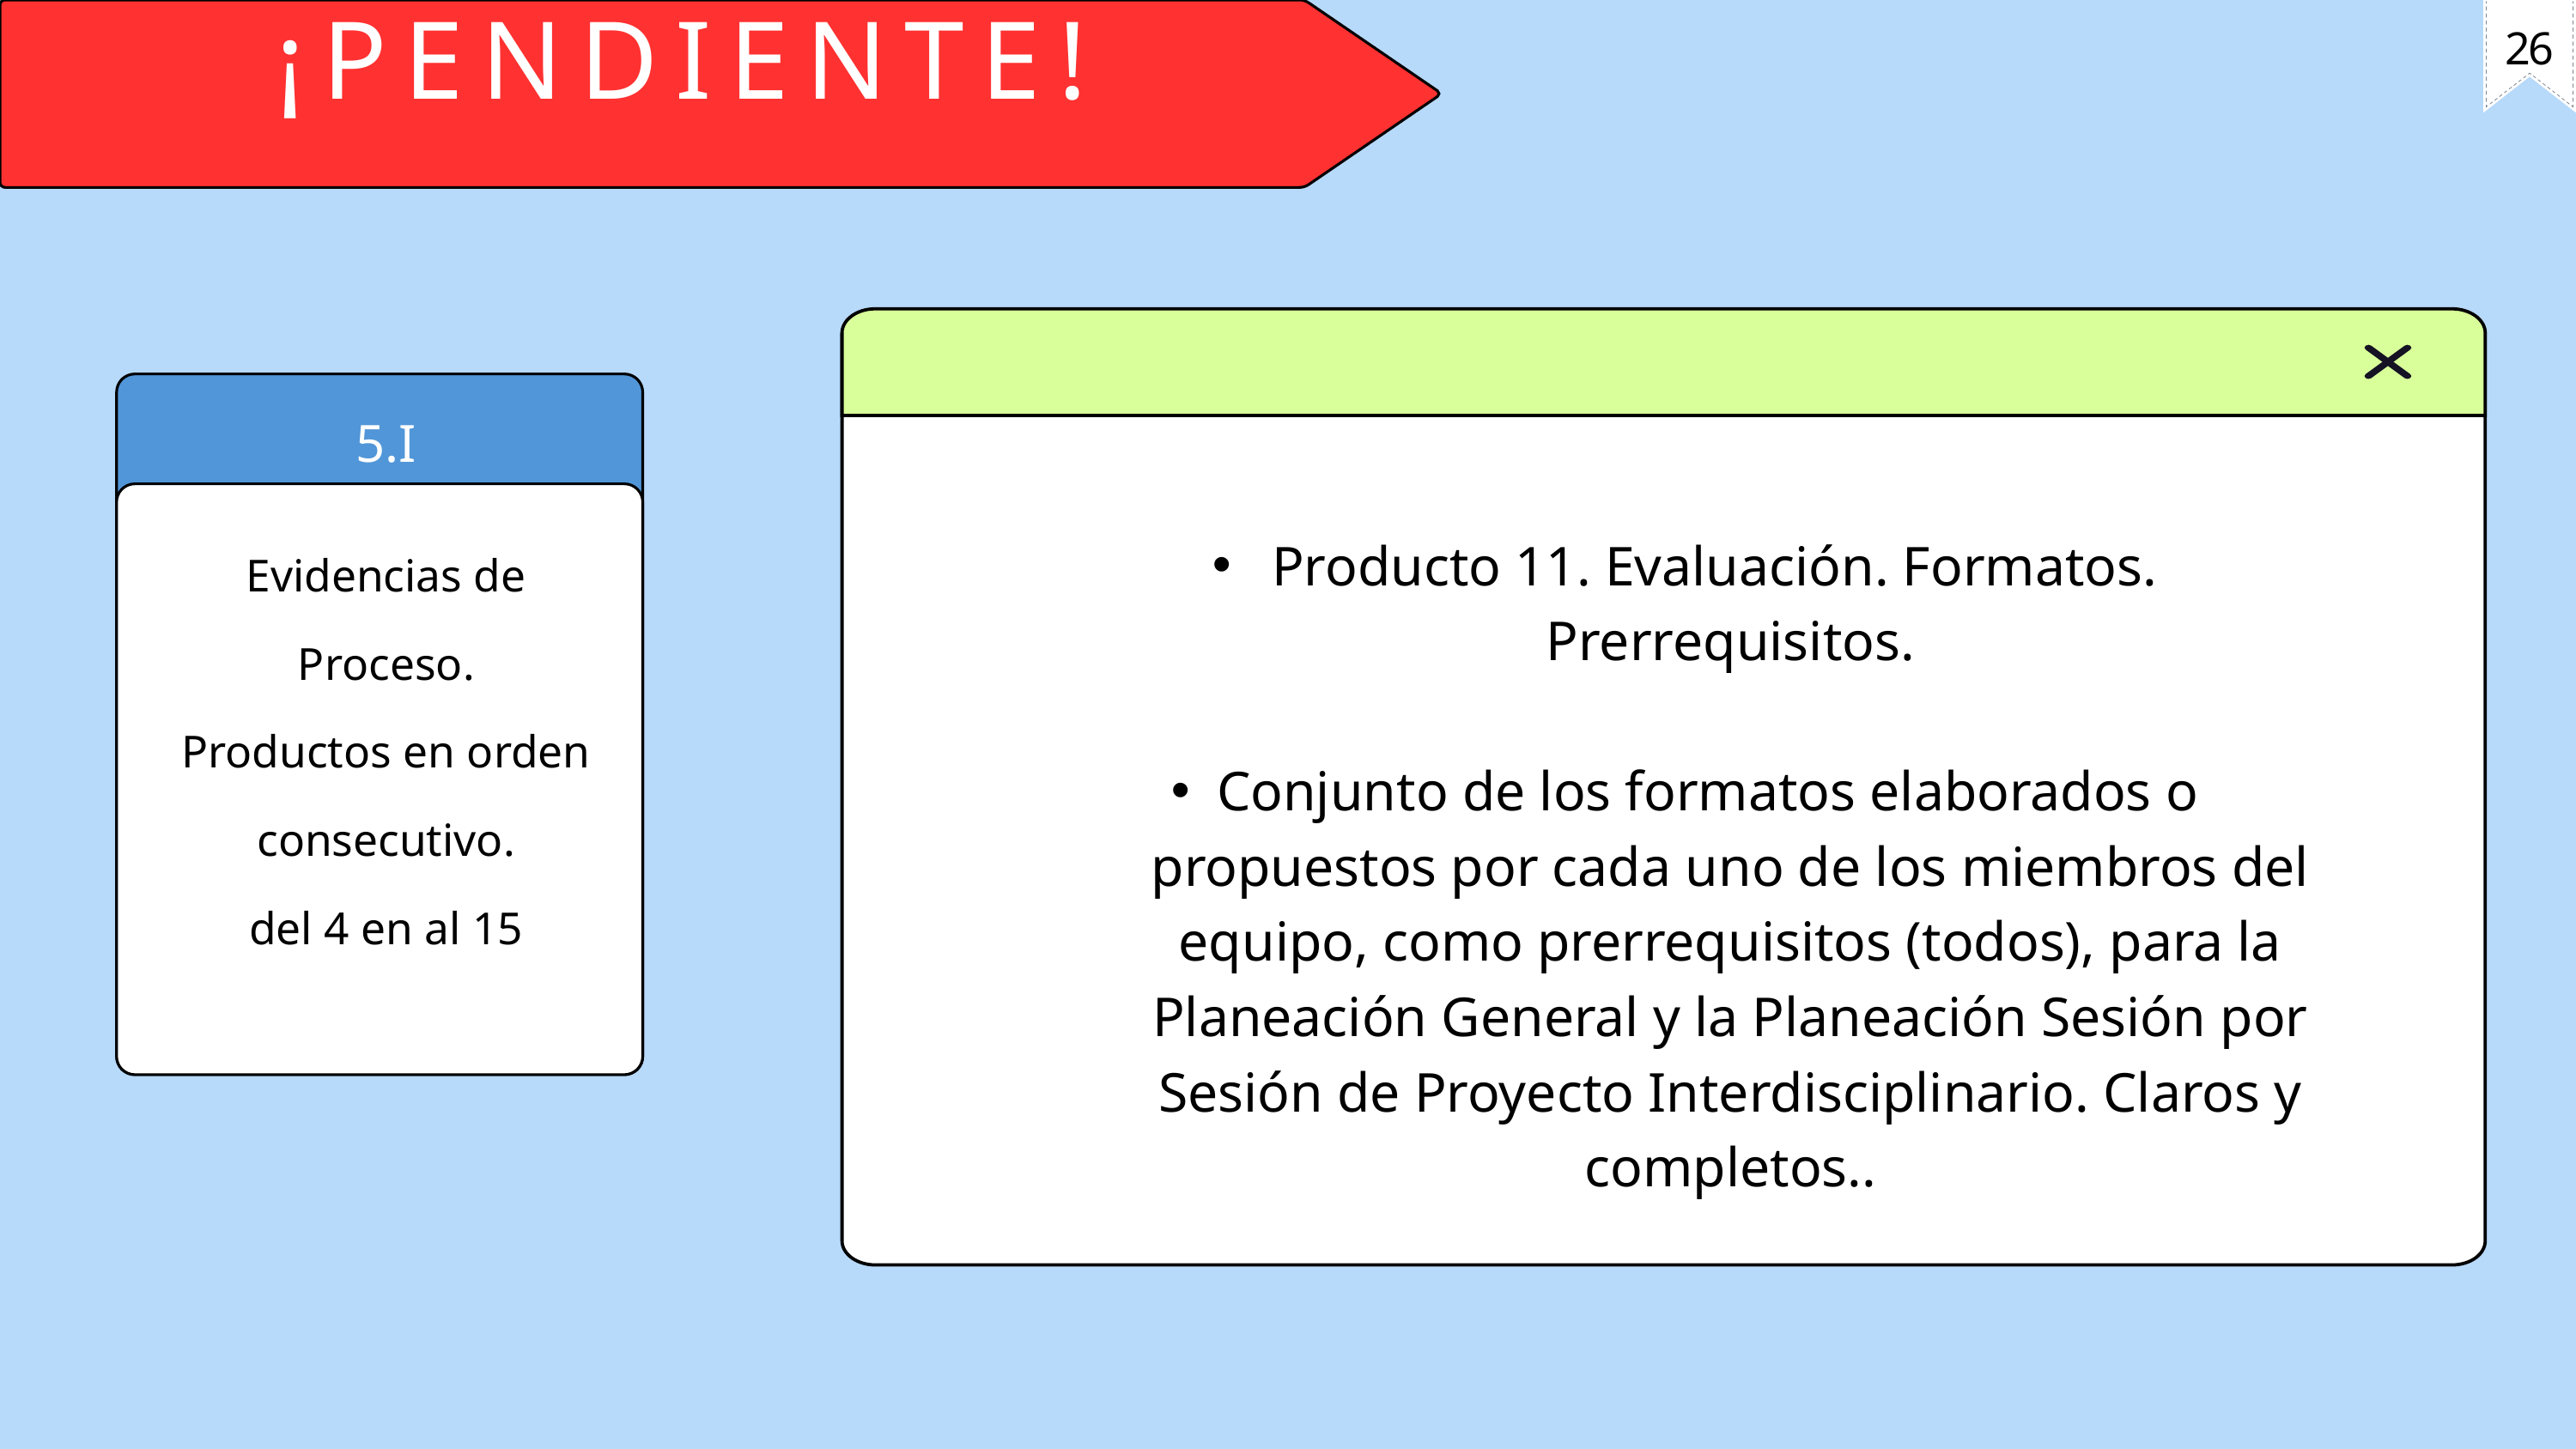

¡PENDIENTE!
26
5.I
Evidencias de Proceso.
Productos en orden consecutivo.
del 4 en al 15
 Producto 11. Evaluación. Formatos. Prerrequisitos.
Conjunto de los formatos elaborados o propuestos por cada uno de los miembros del equipo, como prerrequisitos (todos), para la Planeación General y la Planeación Sesión por Sesión de Proyecto Interdisciplinario. Claros y completos..